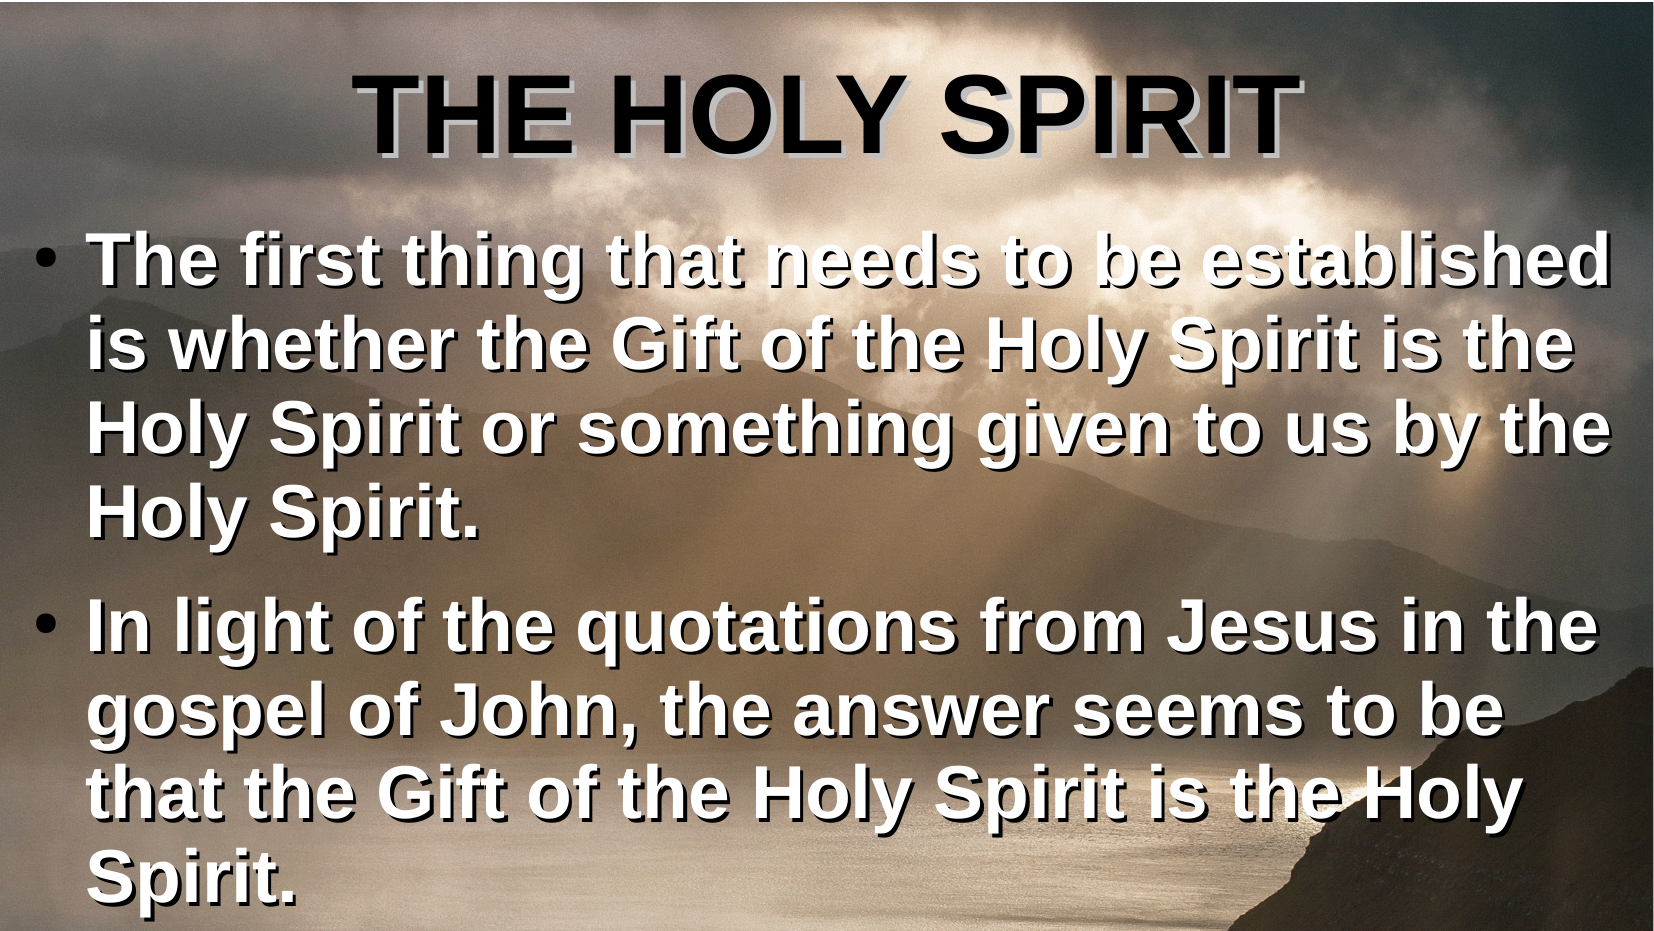

# THE HOLY SPIRIT
The first thing that needs to be established is whether the Gift of the Holy Spirit is the Holy Spirit or something given to us by the Holy Spirit.
In light of the quotations from Jesus in the gospel of John, the answer seems to be that the Gift of the Holy Spirit is the Holy Spirit.